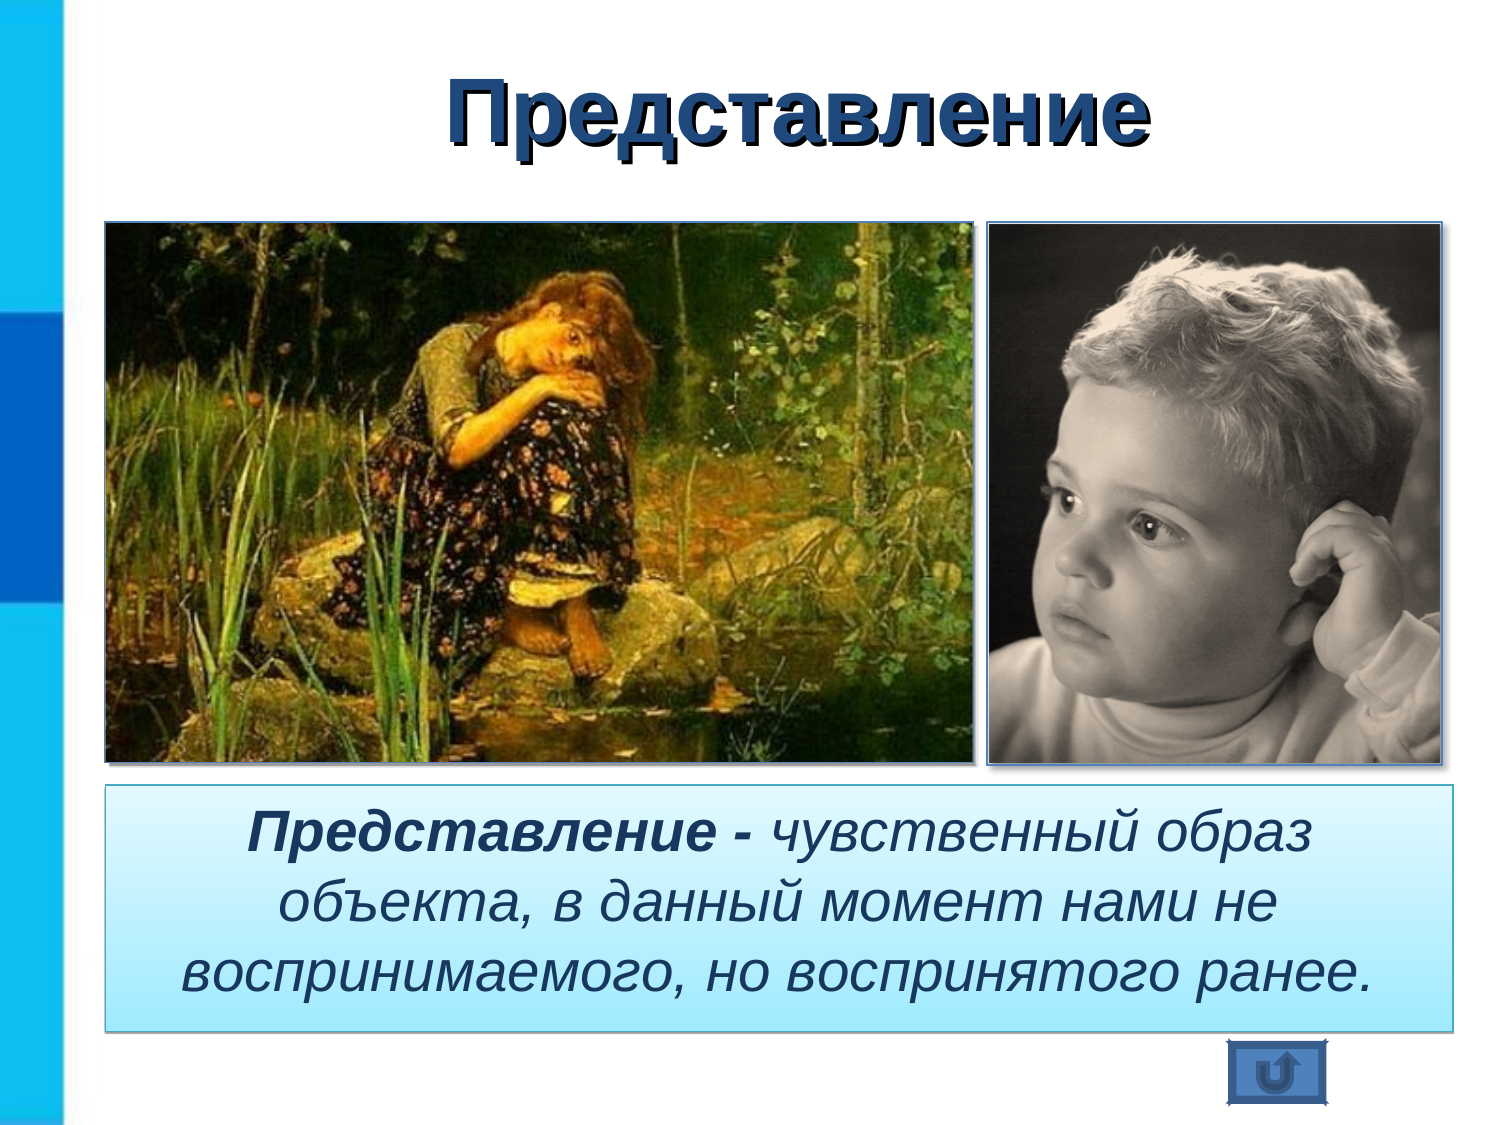

Представление
Представление - чувственный образ объекта, в данный момент нами не воспринимаемого, но воспринятого ранее.